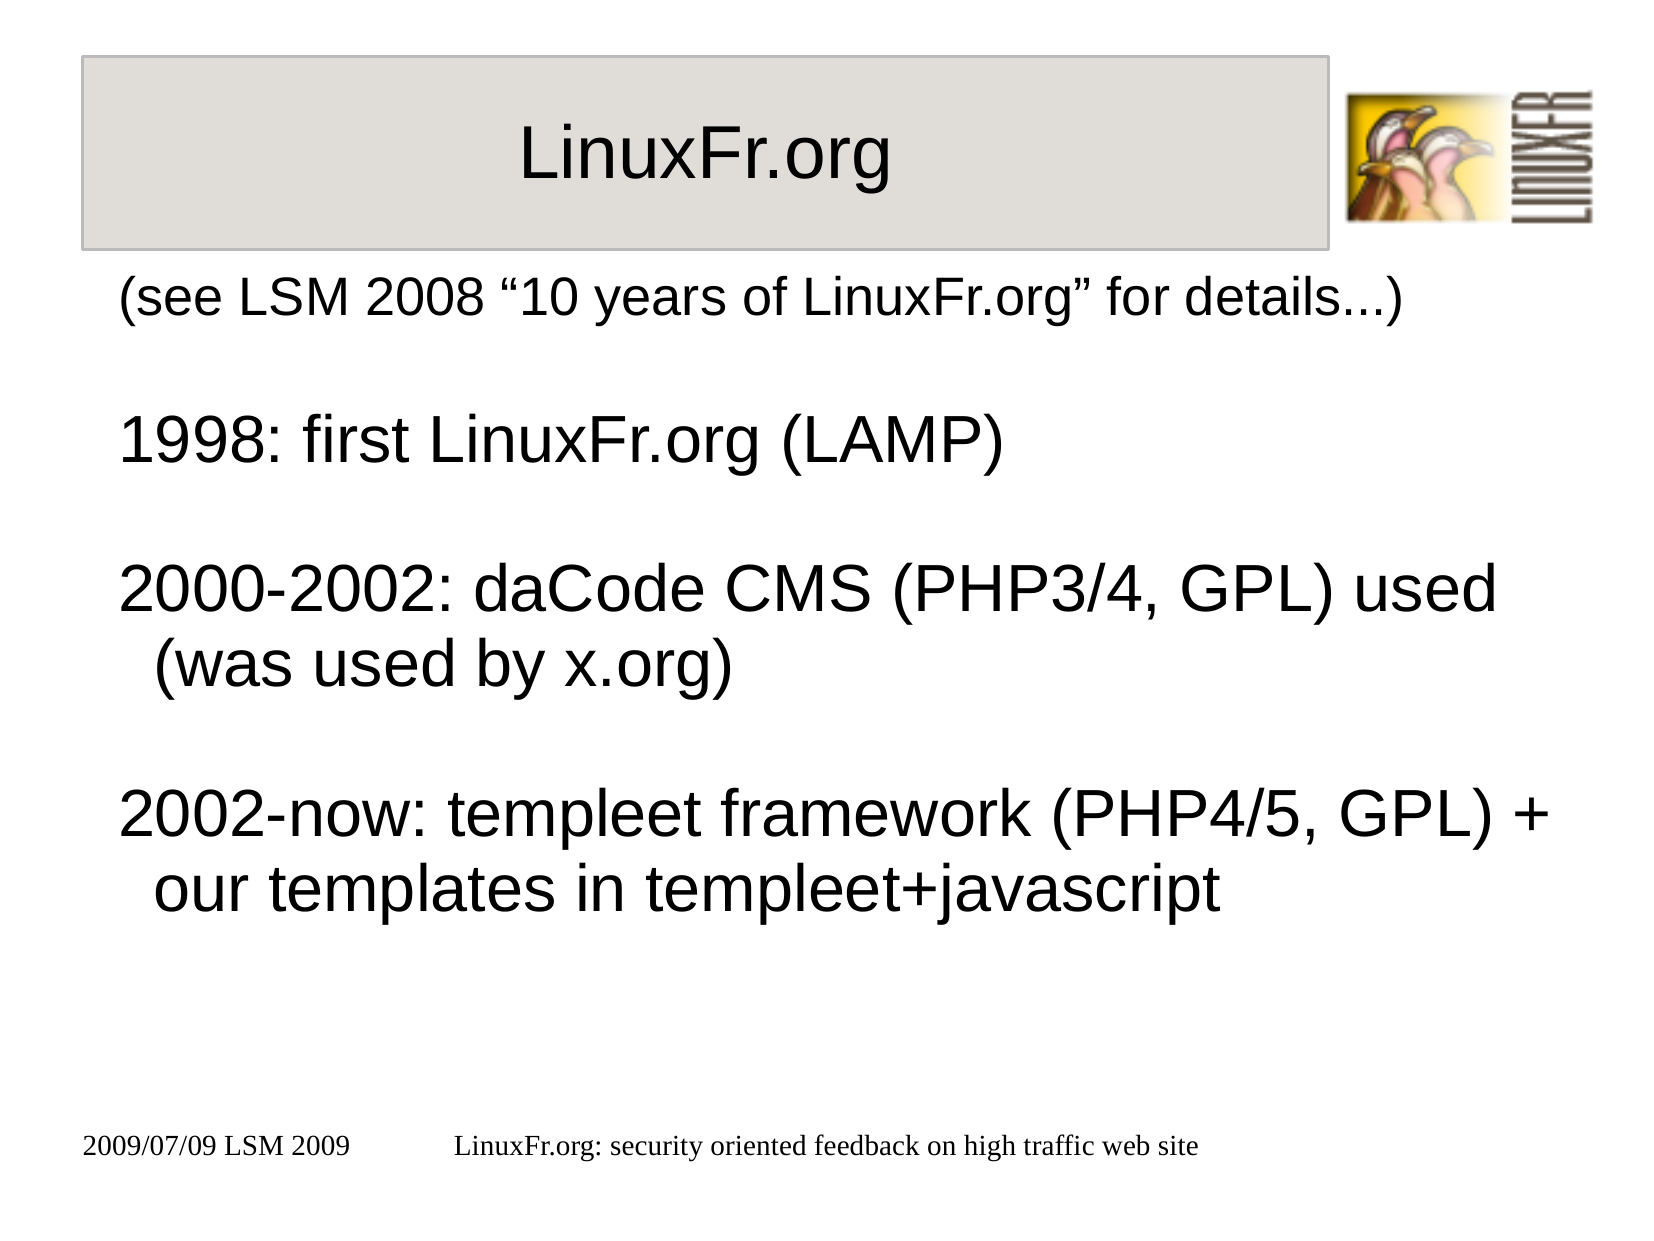

# LinuxFr.org
(see LSM 2008 “10 years of LinuxFr.org” for details...)
1998: first LinuxFr.org (LAMP)
2000-2002: daCode CMS (PHP3/4, GPL) used (was used by x.org)
2002-now: templeet framework (PHP4/5, GPL) + our templates in templeet+javascript